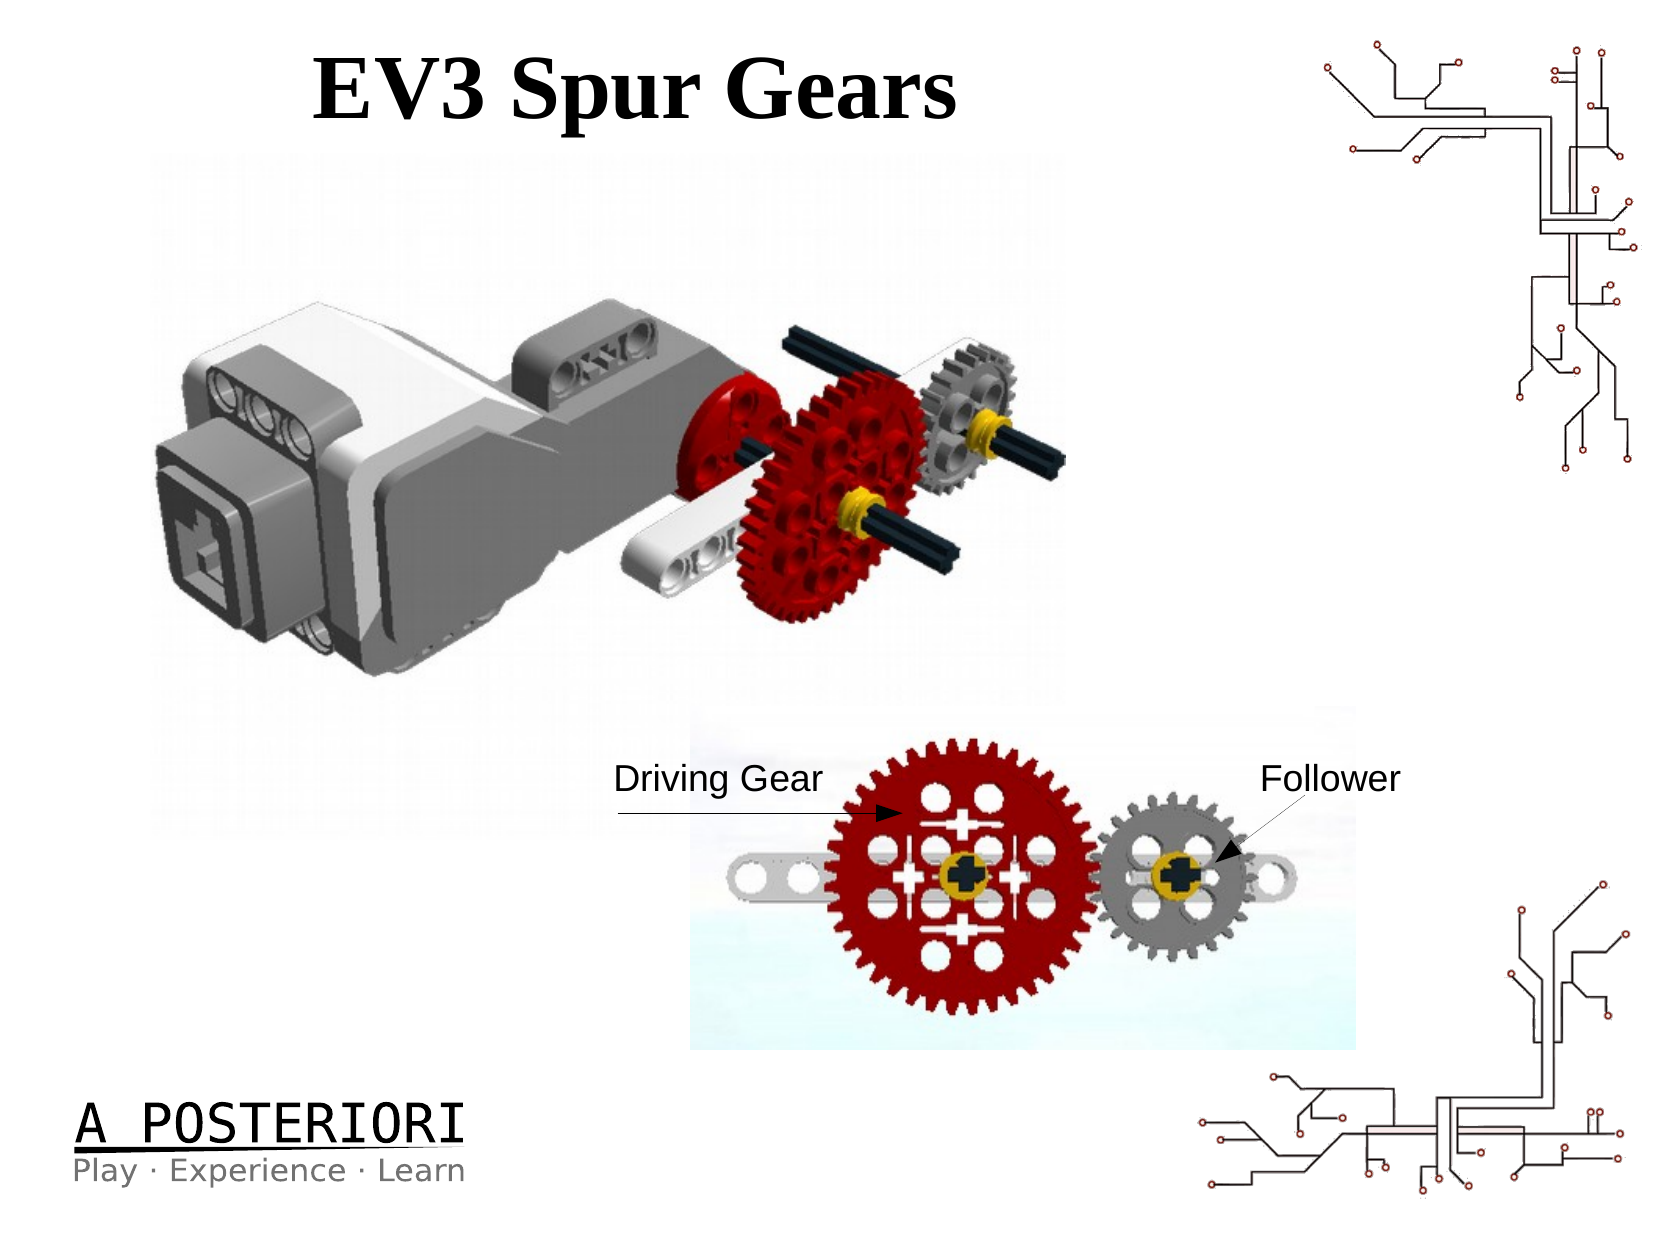

# EV3 Spur Gears
Driving Gear
Follower